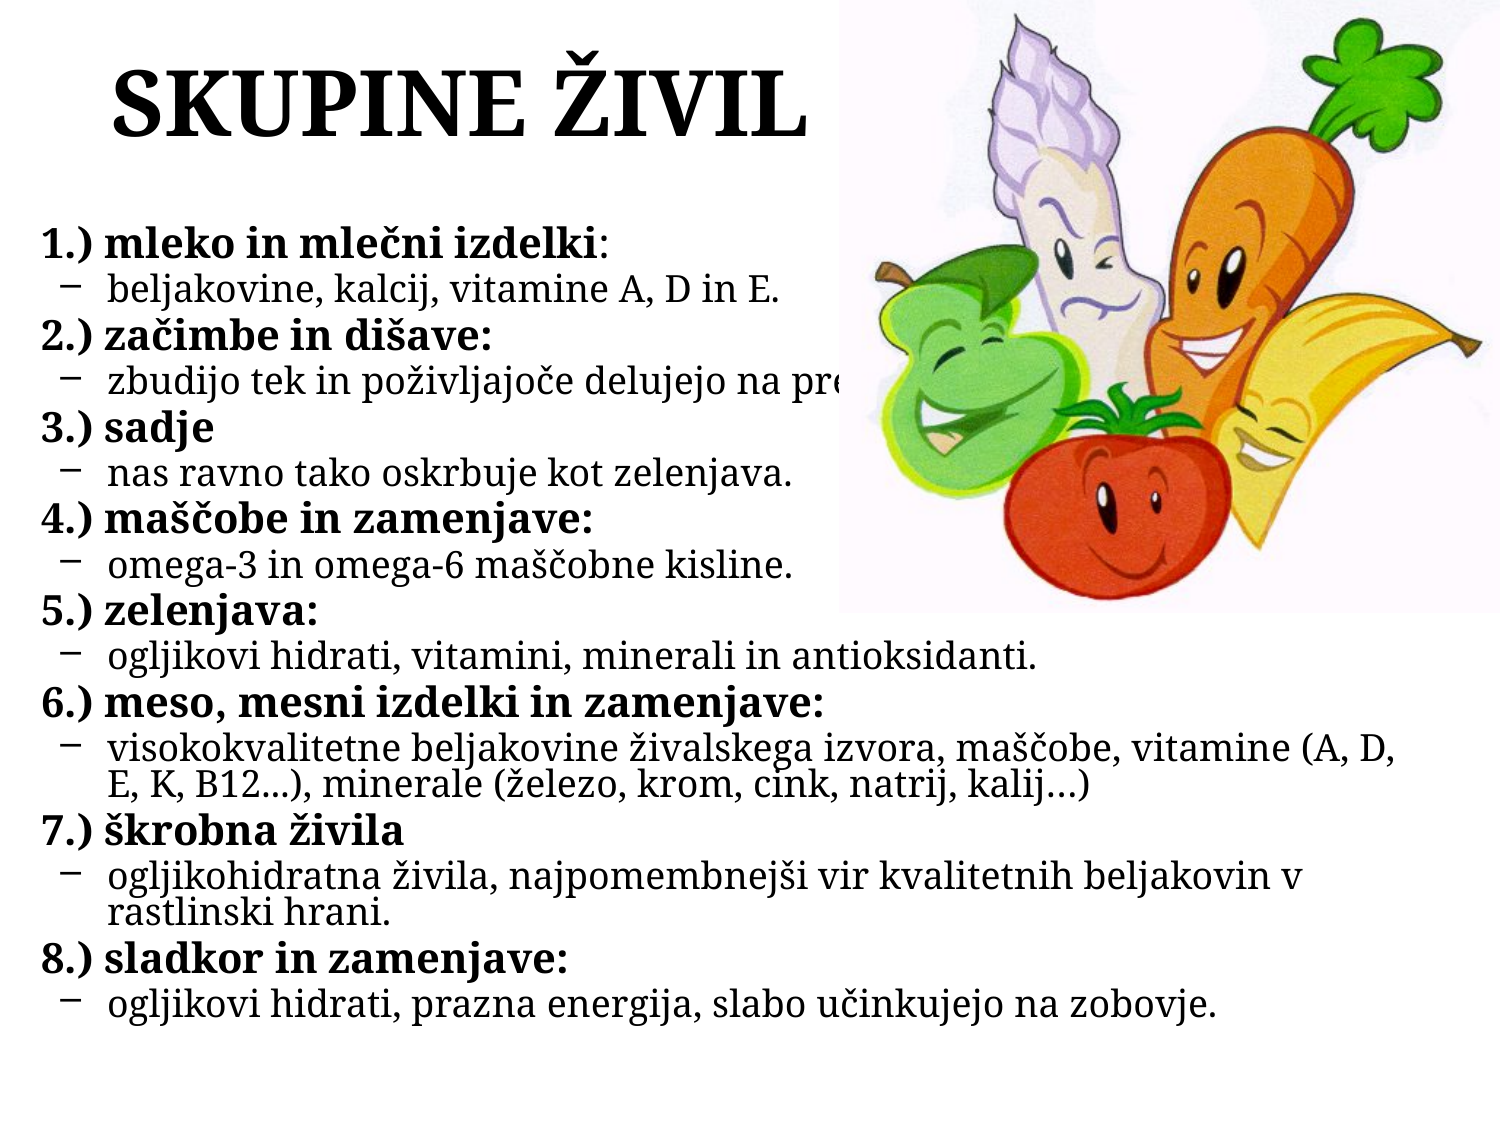

# SKUPINE ŽIVIL
1.) mleko in mlečni izdelki:
beljakovine, kalcij, vitamine A, D in E.
2.) začimbe in dišave:
zbudijo tek in poživljajoče delujejo na prebavila.
3.) sadje
nas ravno tako oskrbuje kot zelenjava.
4.) maščobe in zamenjave:
omega-3 in omega-6 maščobne kisline.
5.) zelenjava:
ogljikovi hidrati, vitamini, minerali in antioksidanti.
6.) meso, mesni izdelki in zamenjave:
visokokvalitetne beljakovine živalskega izvora, maščobe, vitamine (A, D, E, K, B12...), minerale (železo, krom, cink, natrij, kalij…)
7.) škrobna živila
ogljikohidratna živila, najpomembnejši vir kvalitetnih beljakovin v rastlinski hrani.
8.) sladkor in zamenjave:
ogljikovi hidrati, prazna energija, slabo učinkujejo na zobovje.